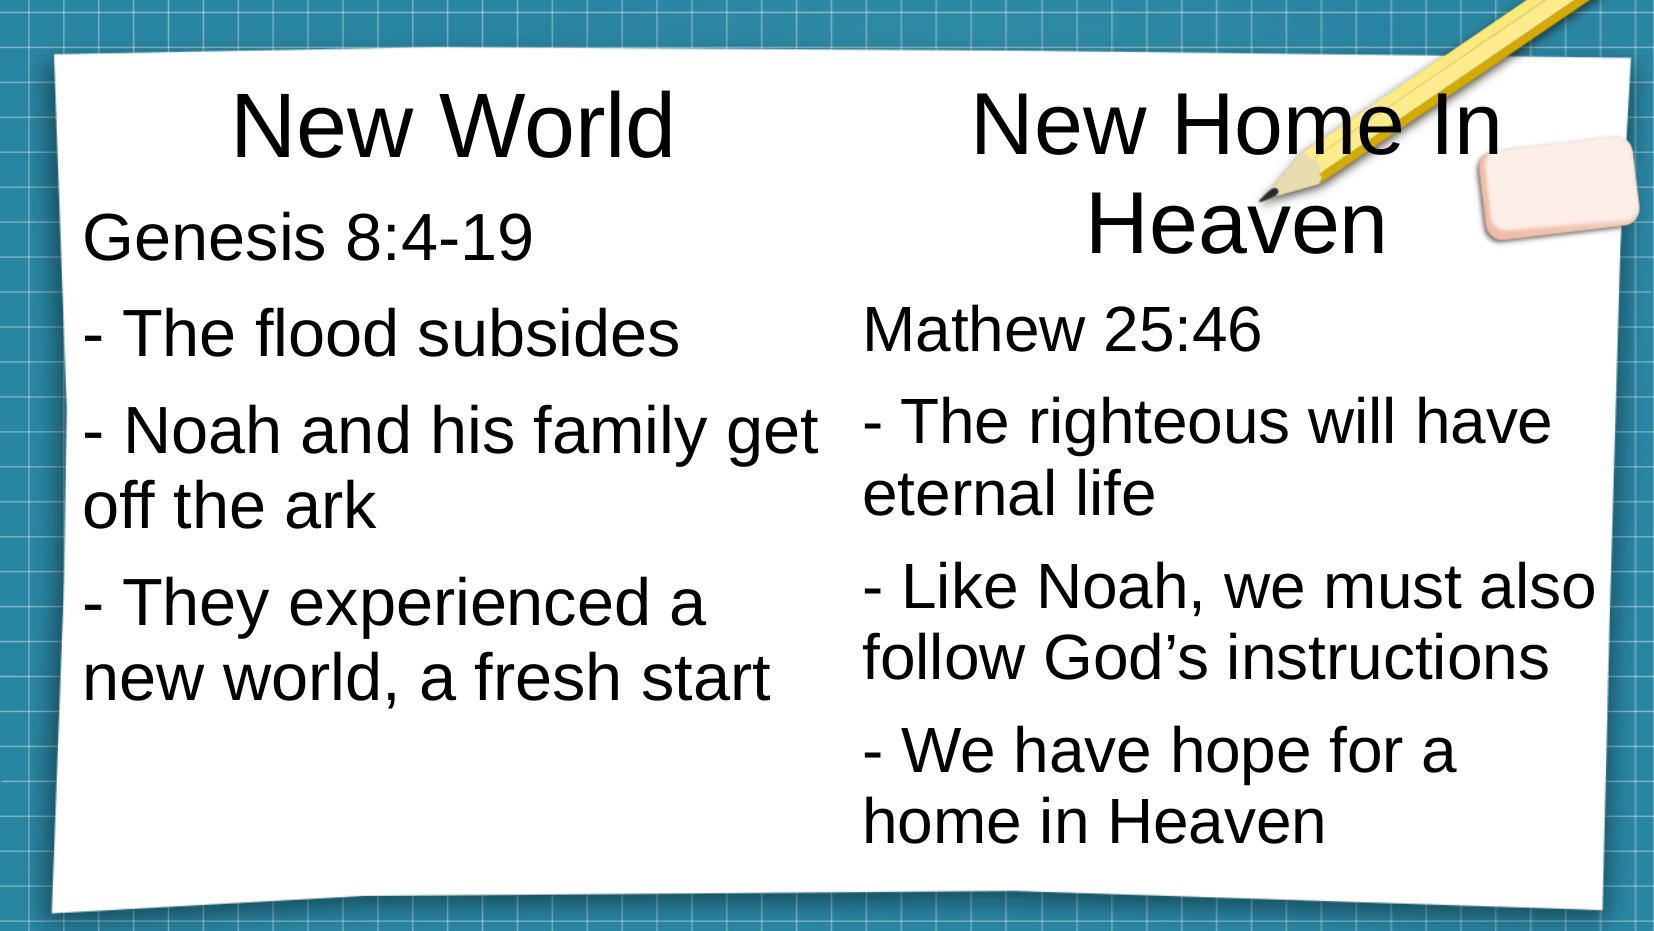

# New World
Genesis 8:4-19
- The flood subsides
- Noah and his family get off the ark
- They experienced a new world, a fresh start
New Home In Heaven
Mathew 25:46
- The righteous will have eternal life
- Like Noah, we must also follow God’s instructions
- We have hope for a home in Heaven